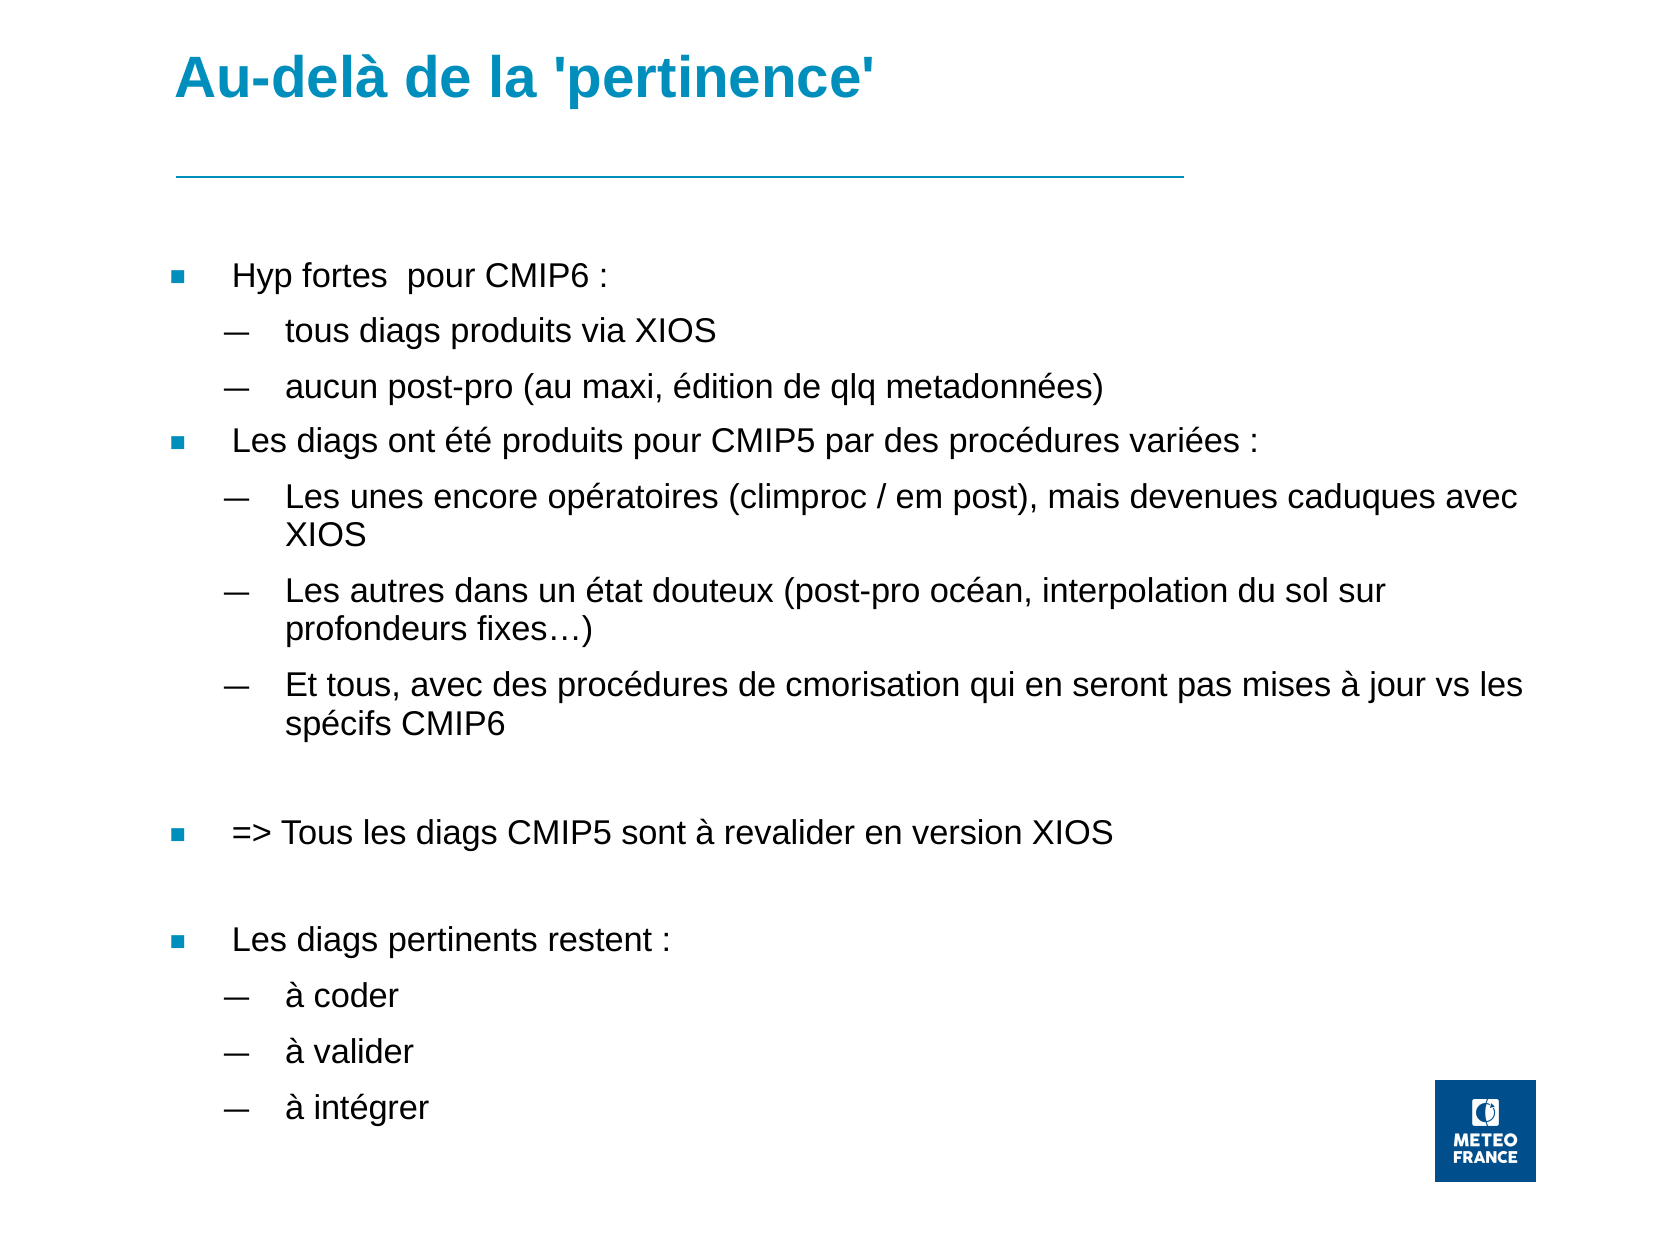

# Au-delà de la 'pertinence'
Hyp fortes  pour CMIP6 :
tous diags produits via XIOS
aucun post-pro (au maxi, édition de qlq metadonnées)
Les diags ont été produits pour CMIP5 par des procédures variées :
Les unes encore opératoires (climproc / em post), mais devenues caduques avec XIOS
Les autres dans un état douteux (post-pro océan, interpolation du sol sur profondeurs fixes…)
Et tous, avec des procédures de cmorisation qui en seront pas mises à jour vs les spécifs CMIP6
=> Tous les diags CMIP5 sont à revalider en version XIOS
Les diags pertinents restent :
à coder
à valider
à intégrer